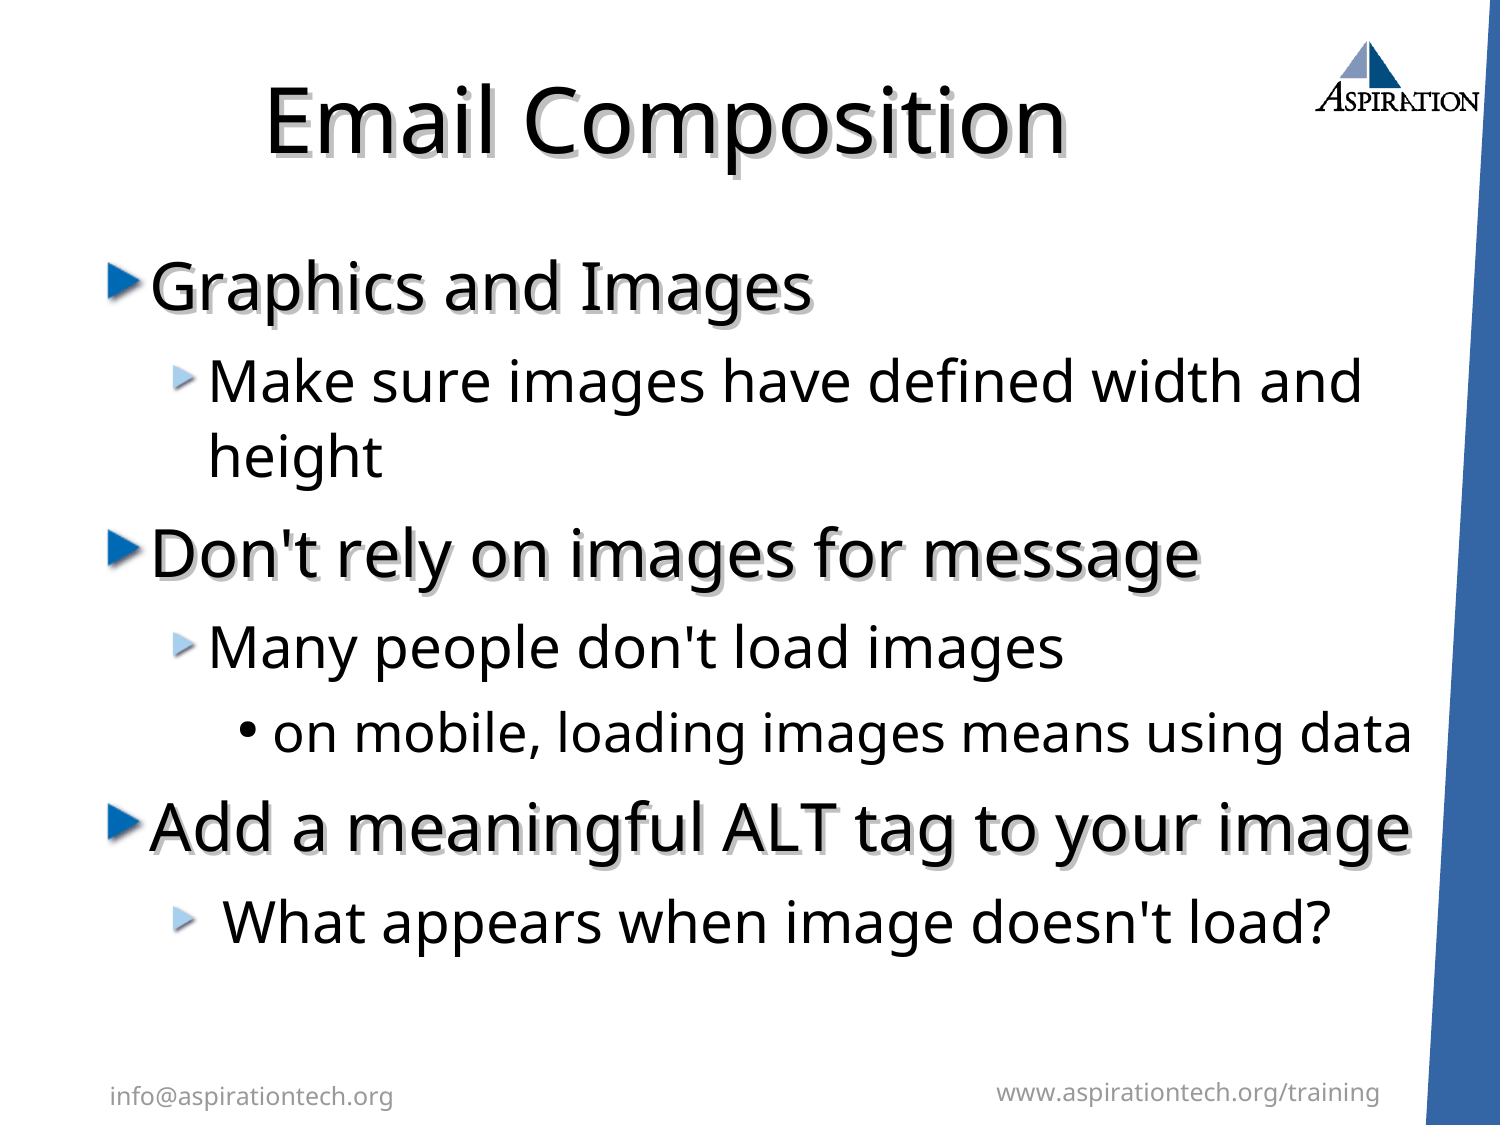

# Email Composition
Graphics and Images
Make sure images have defined width and height
Don't rely on images for message
Many people don't load images
on mobile, loading images means using data
Add a meaningful ALT tag to your image
 What appears when image doesn't load?